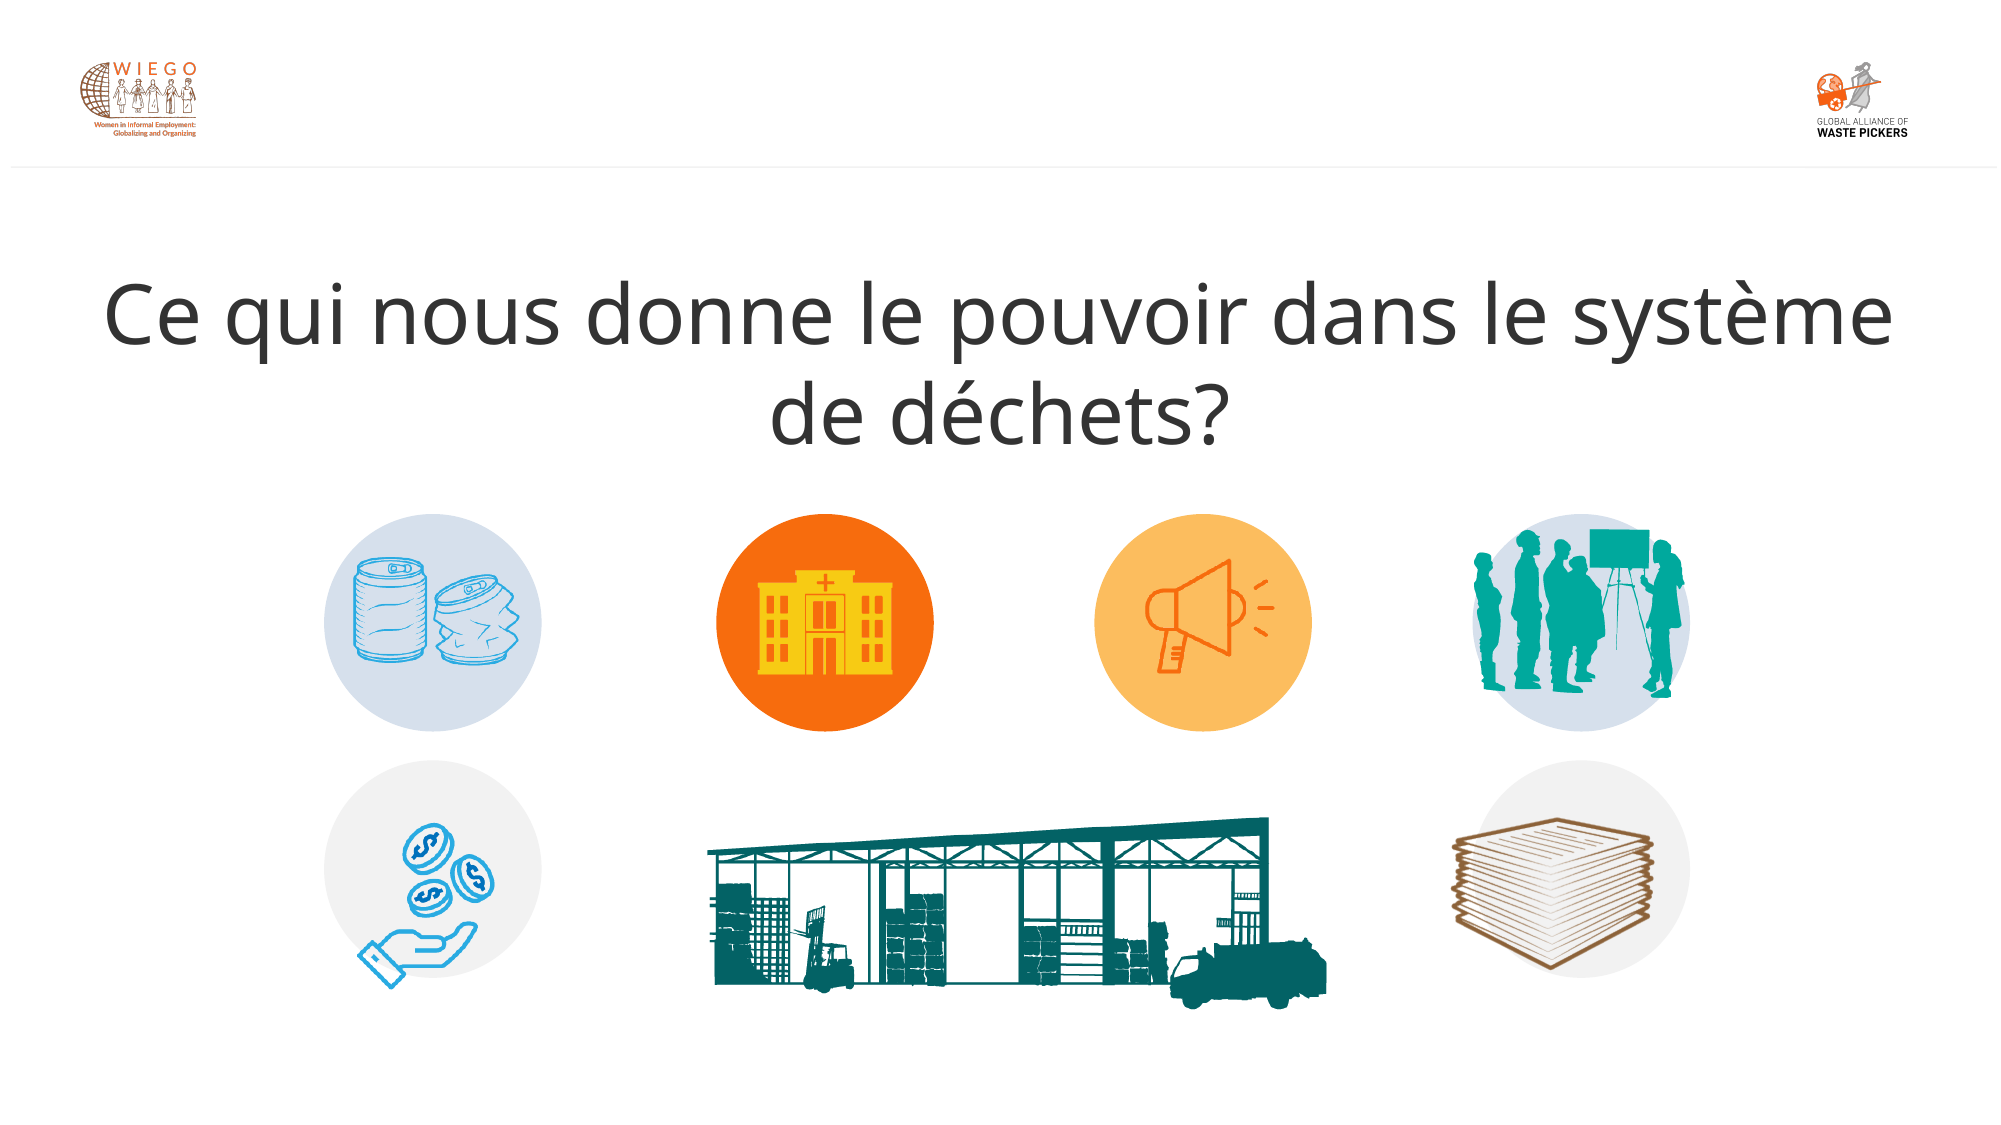

Ce qui nous donne le pouvoir dans le système de déchets?